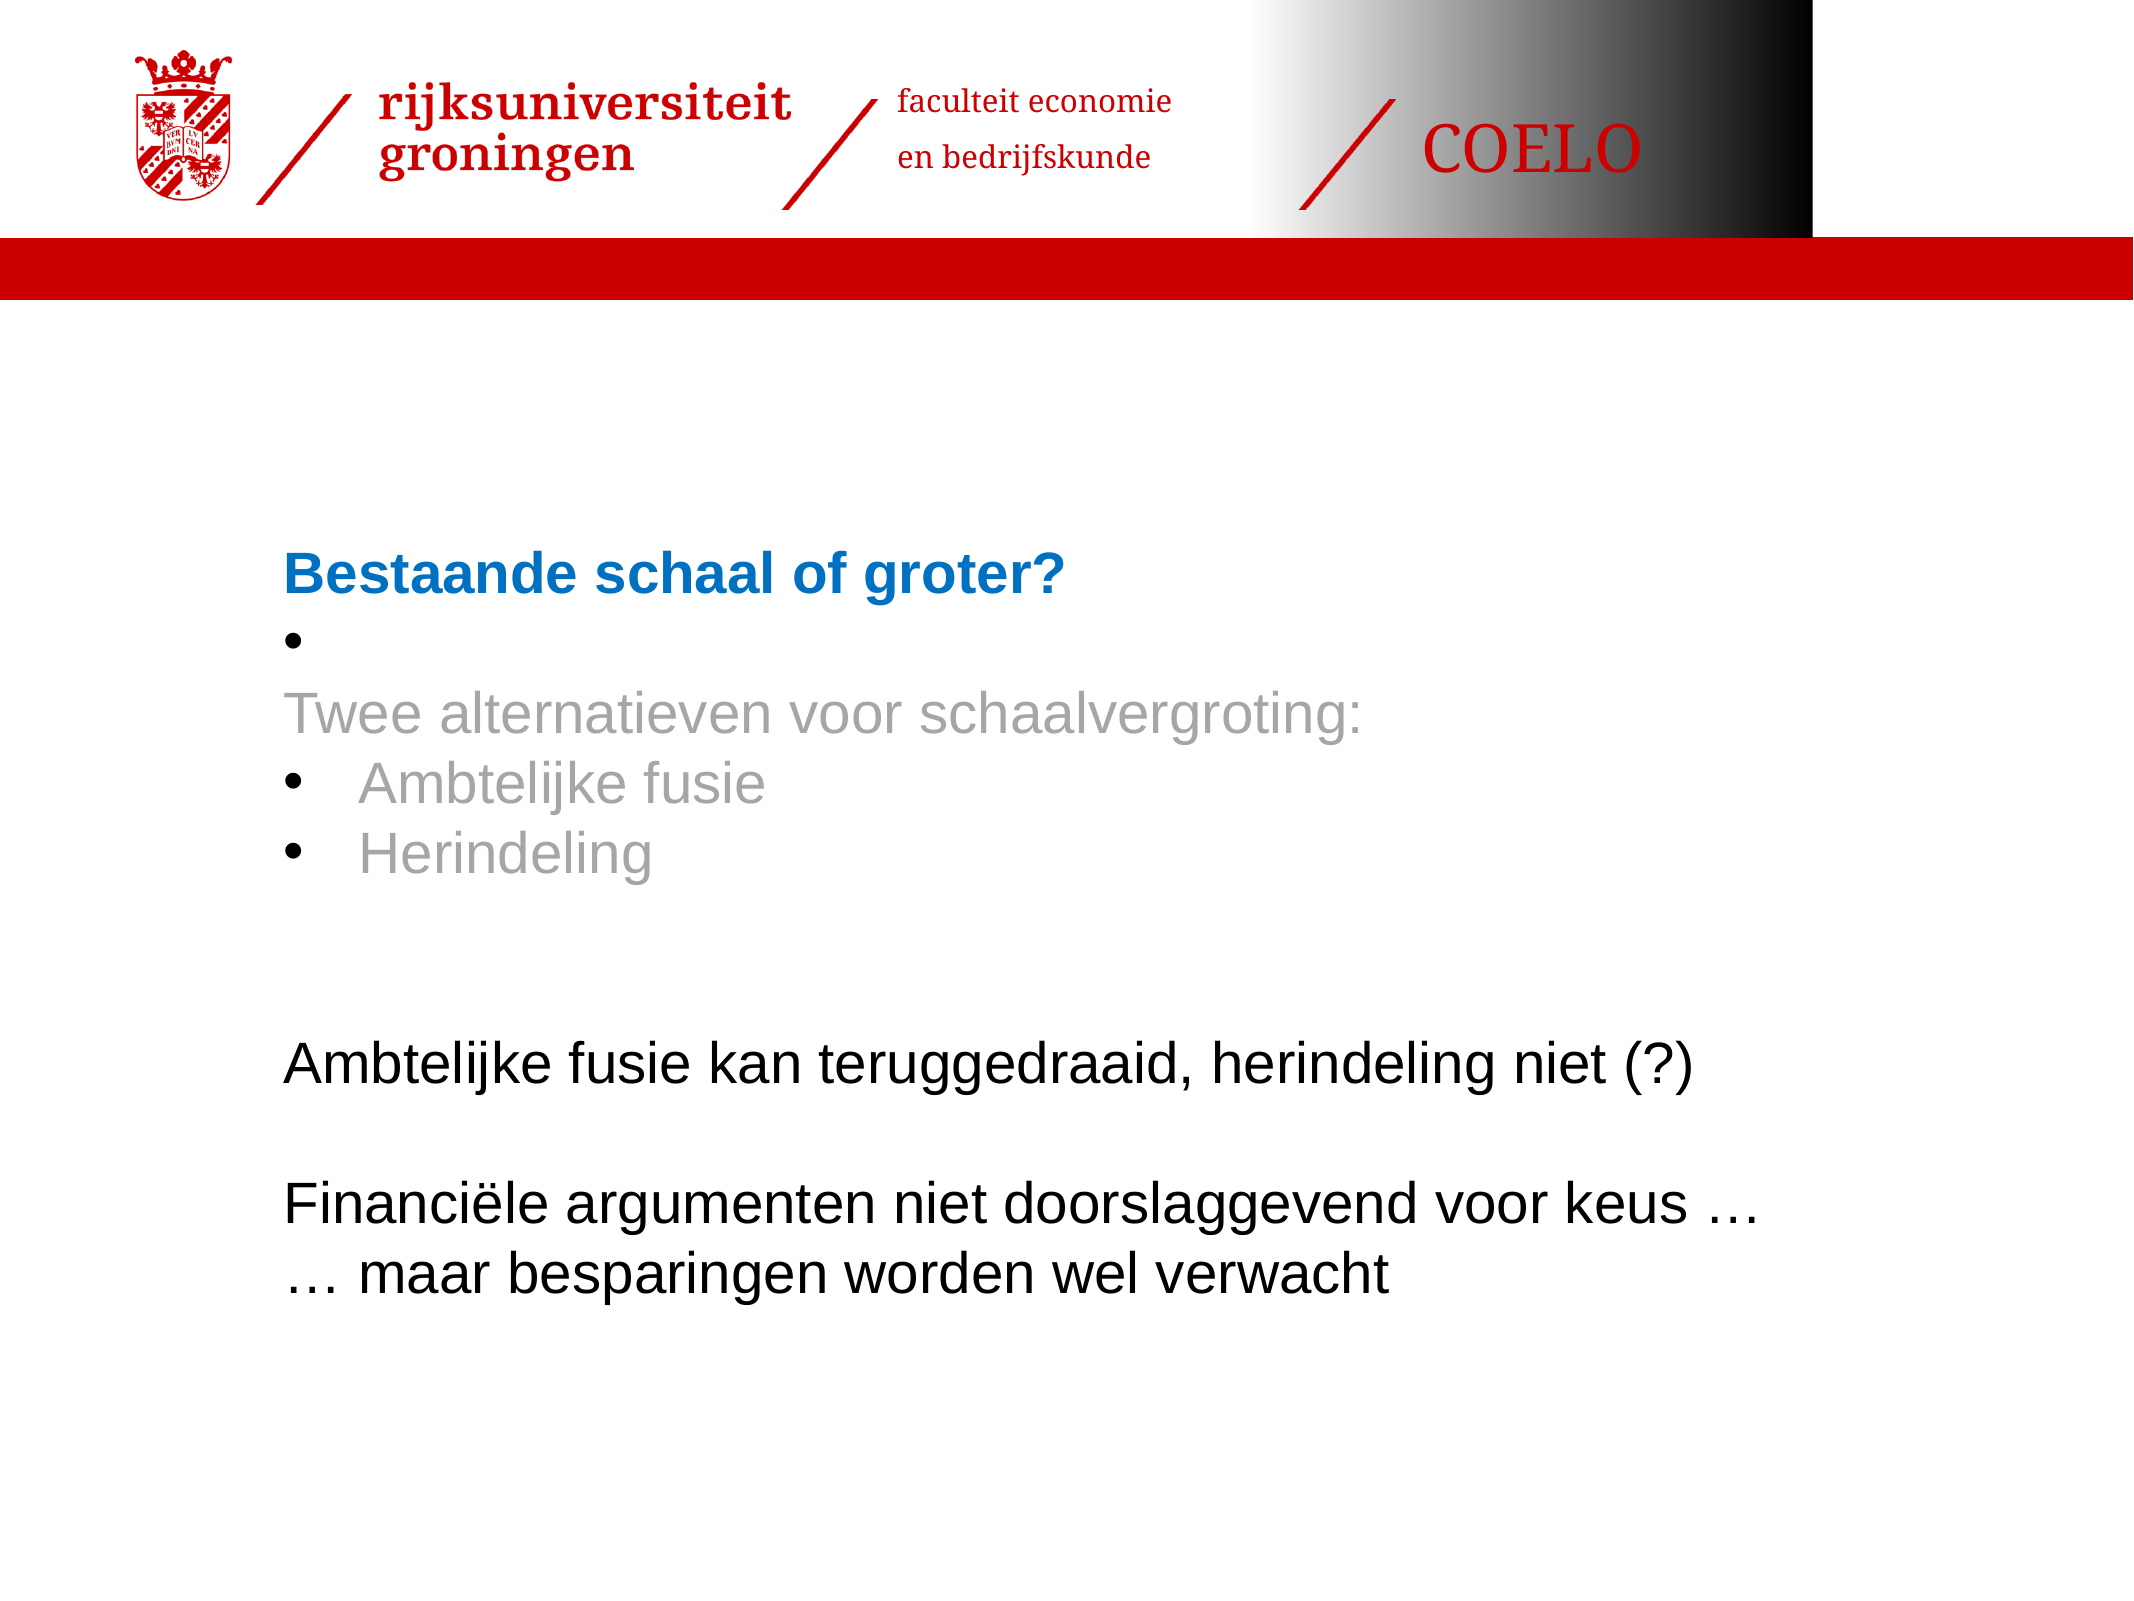

Bestaande schaal of groter?
Twee alternatieven voor schaalvergroting:
Ambtelijke fusie
Herindeling
Ambtelijke fusie kan teruggedraaid, herindeling niet (?)
Financiële argumenten niet doorslaggevend voor keus …
… maar besparingen worden wel verwacht